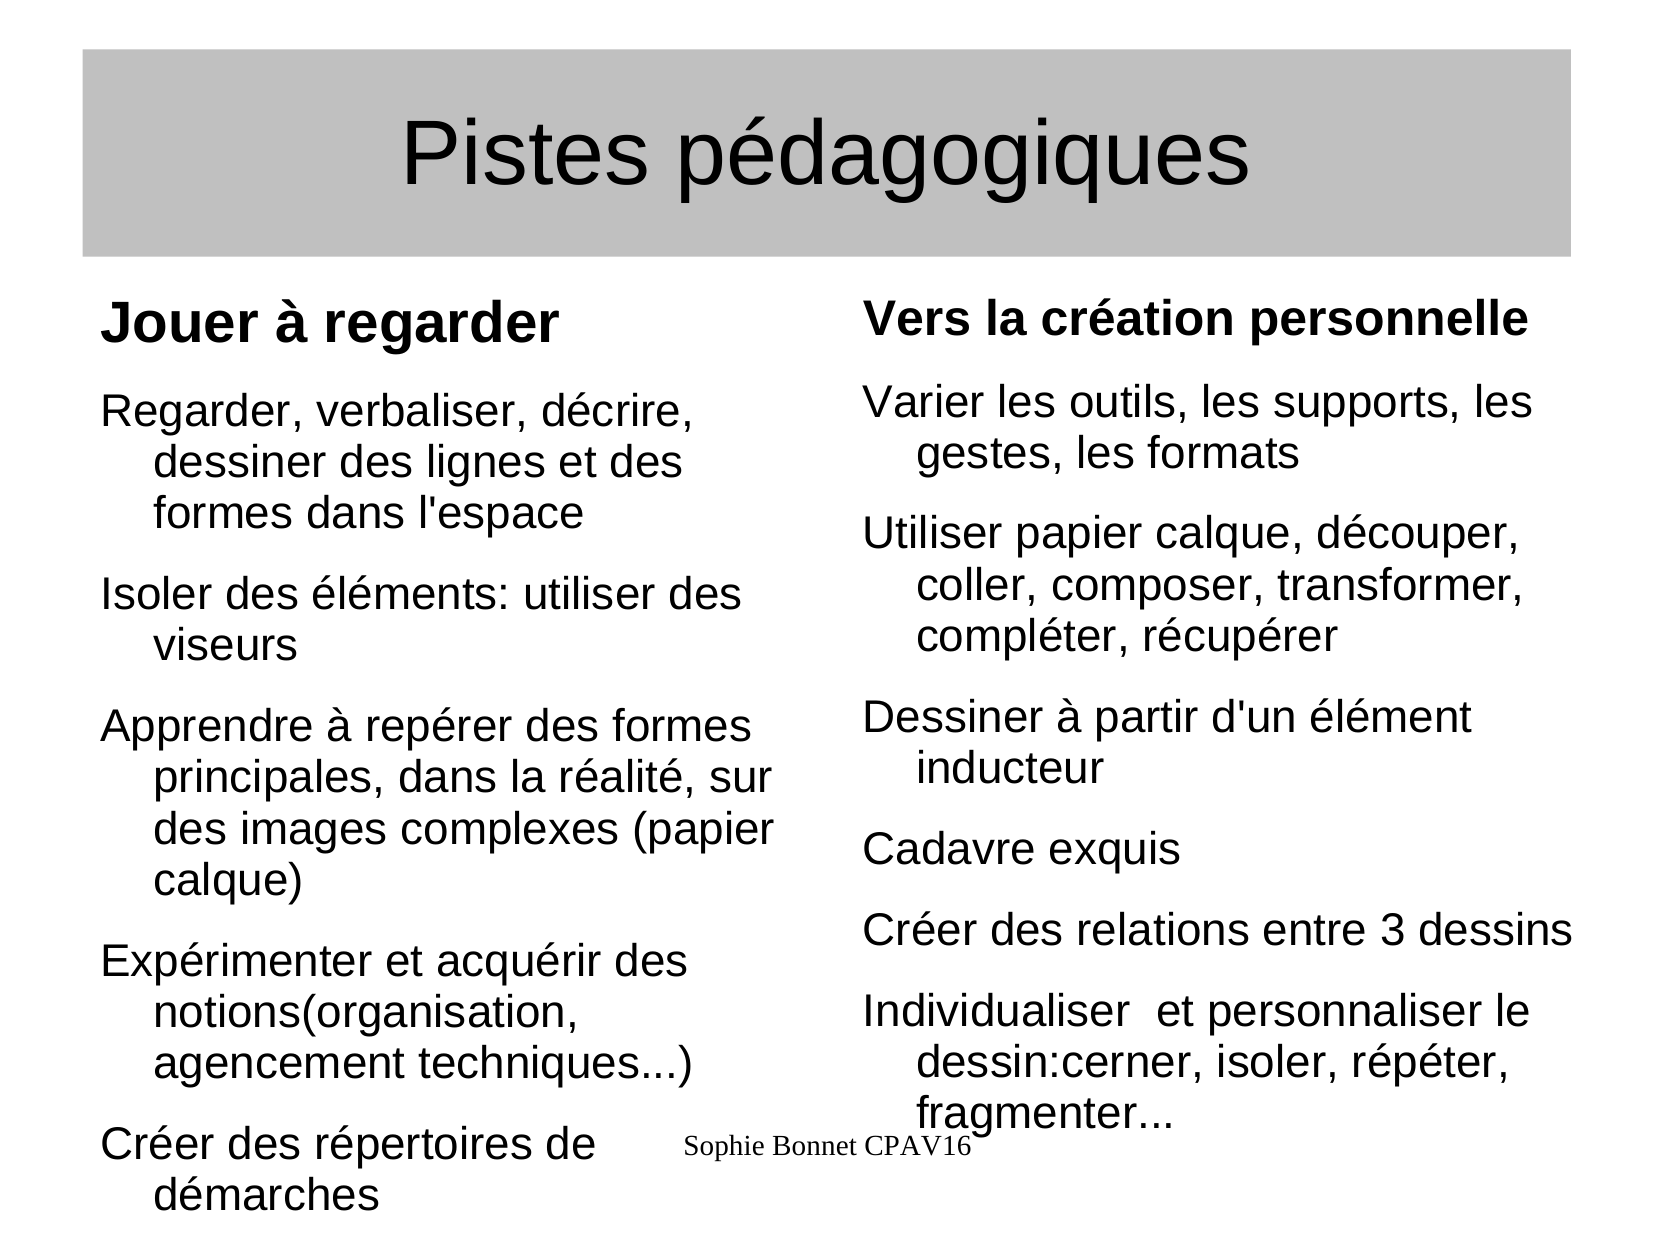

# Pistes pédagogiques
Jouer à regarder
Regarder, verbaliser, décrire, dessiner des lignes et des formes dans l'espace
Isoler des éléments: utiliser des viseurs
Apprendre à repérer des formes principales, dans la réalité, sur des images complexes (papier calque)
Expérimenter et acquérir des notions(organisation, agencement techniques...)
Créer des répertoires de démarches
Vers la création personnelle
Varier les outils, les supports, les gestes, les formats
Utiliser papier calque, découper, coller, composer, transformer, compléter, récupérer
Dessiner à partir d'un élément inducteur
Cadavre exquis
Créer des relations entre 3 dessins
Individualiser et personnaliser le dessin:cerner, isoler, répéter, fragmenter...
Sophie Bonnet CPAV16